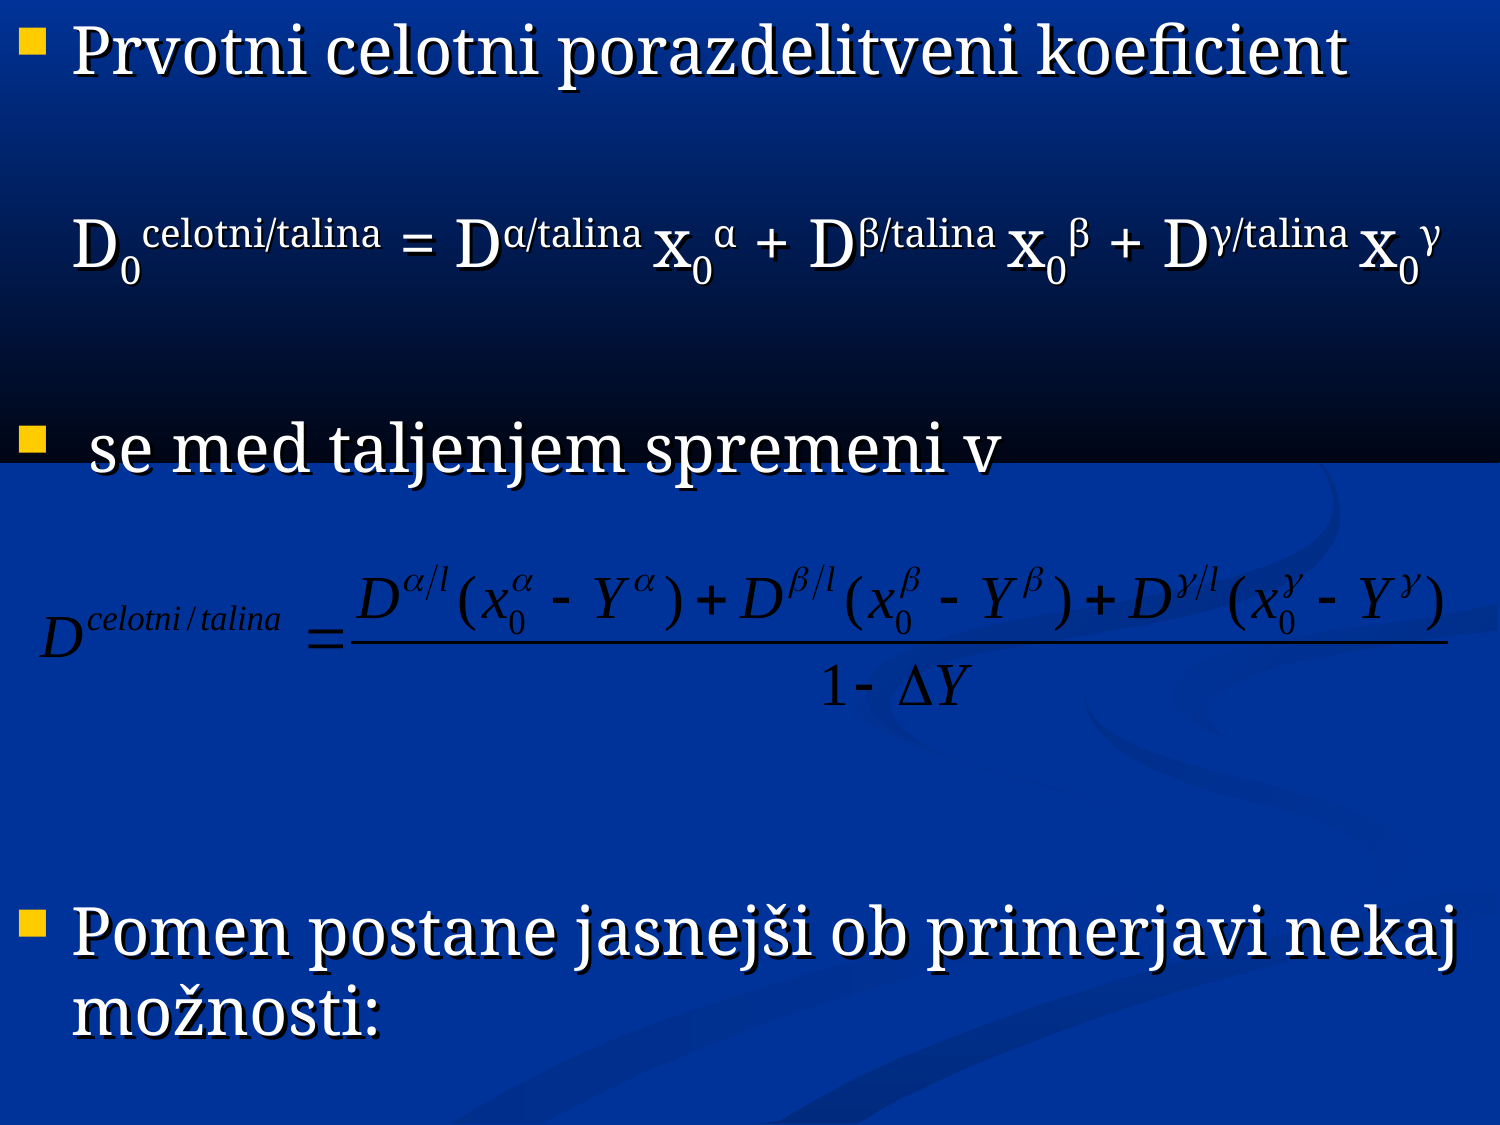

# Prvotni celotni porazdelitveni koeficient
	D0celotni/talina = Dα/talina x0α + Dβ/talina x0β + Dγ/talina x0γ
 se med taljenjem spremeni v
Pomen postane jasnejši ob primerjavi nekaj možnosti: